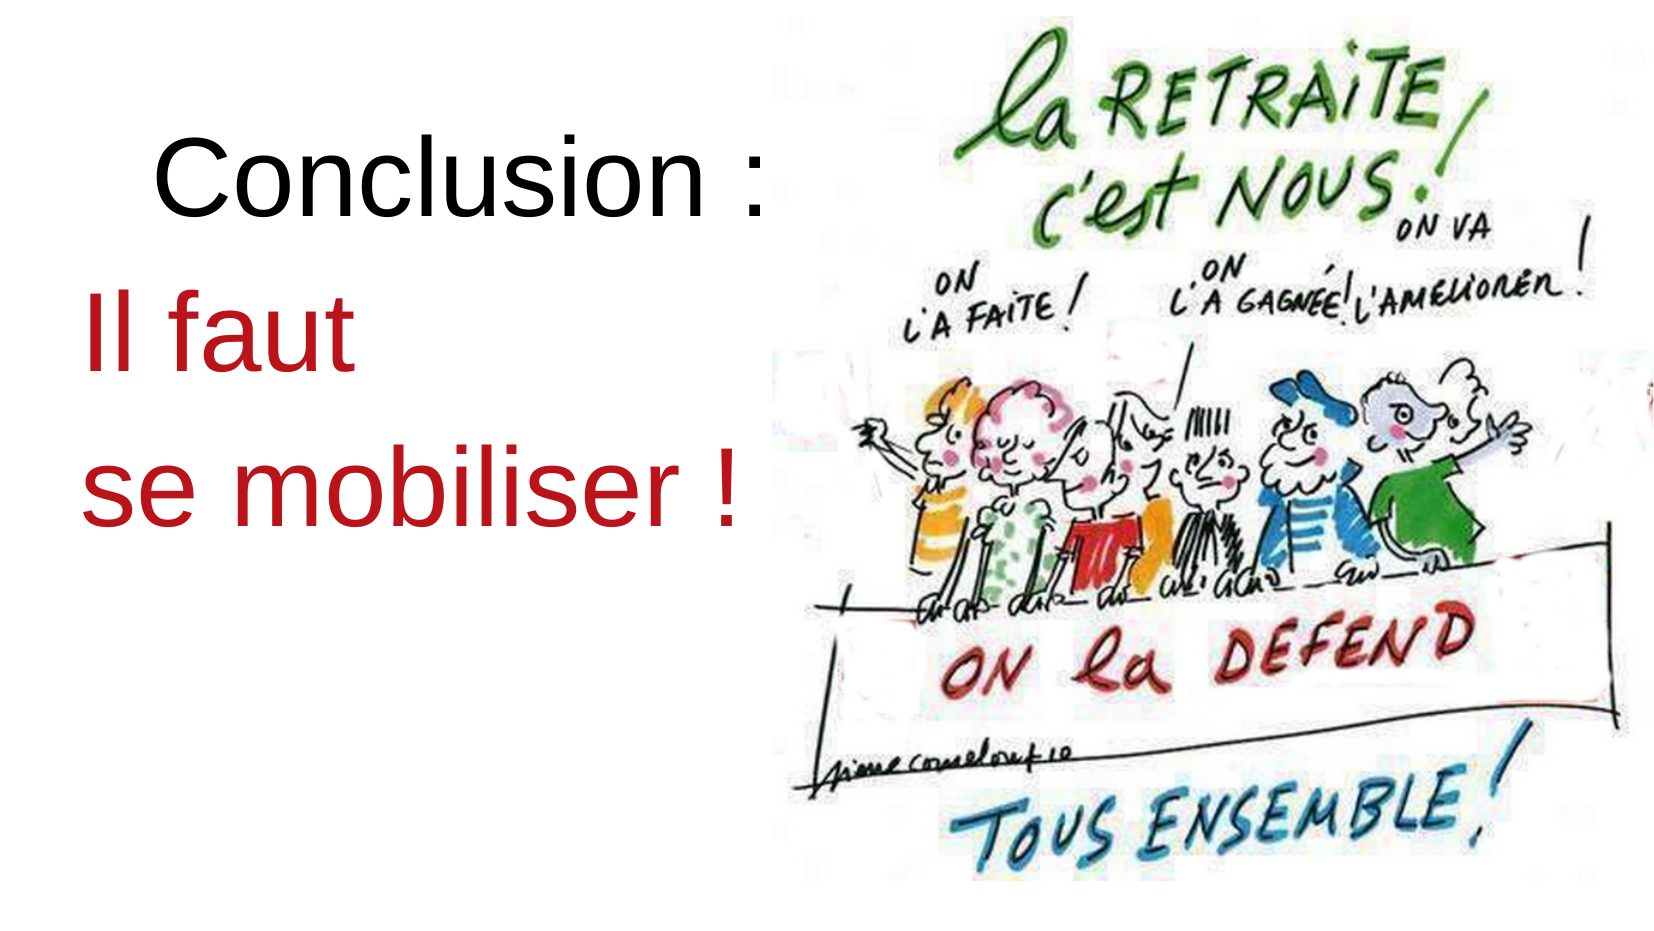

# Conclusion :
Il faut
se mobiliser !